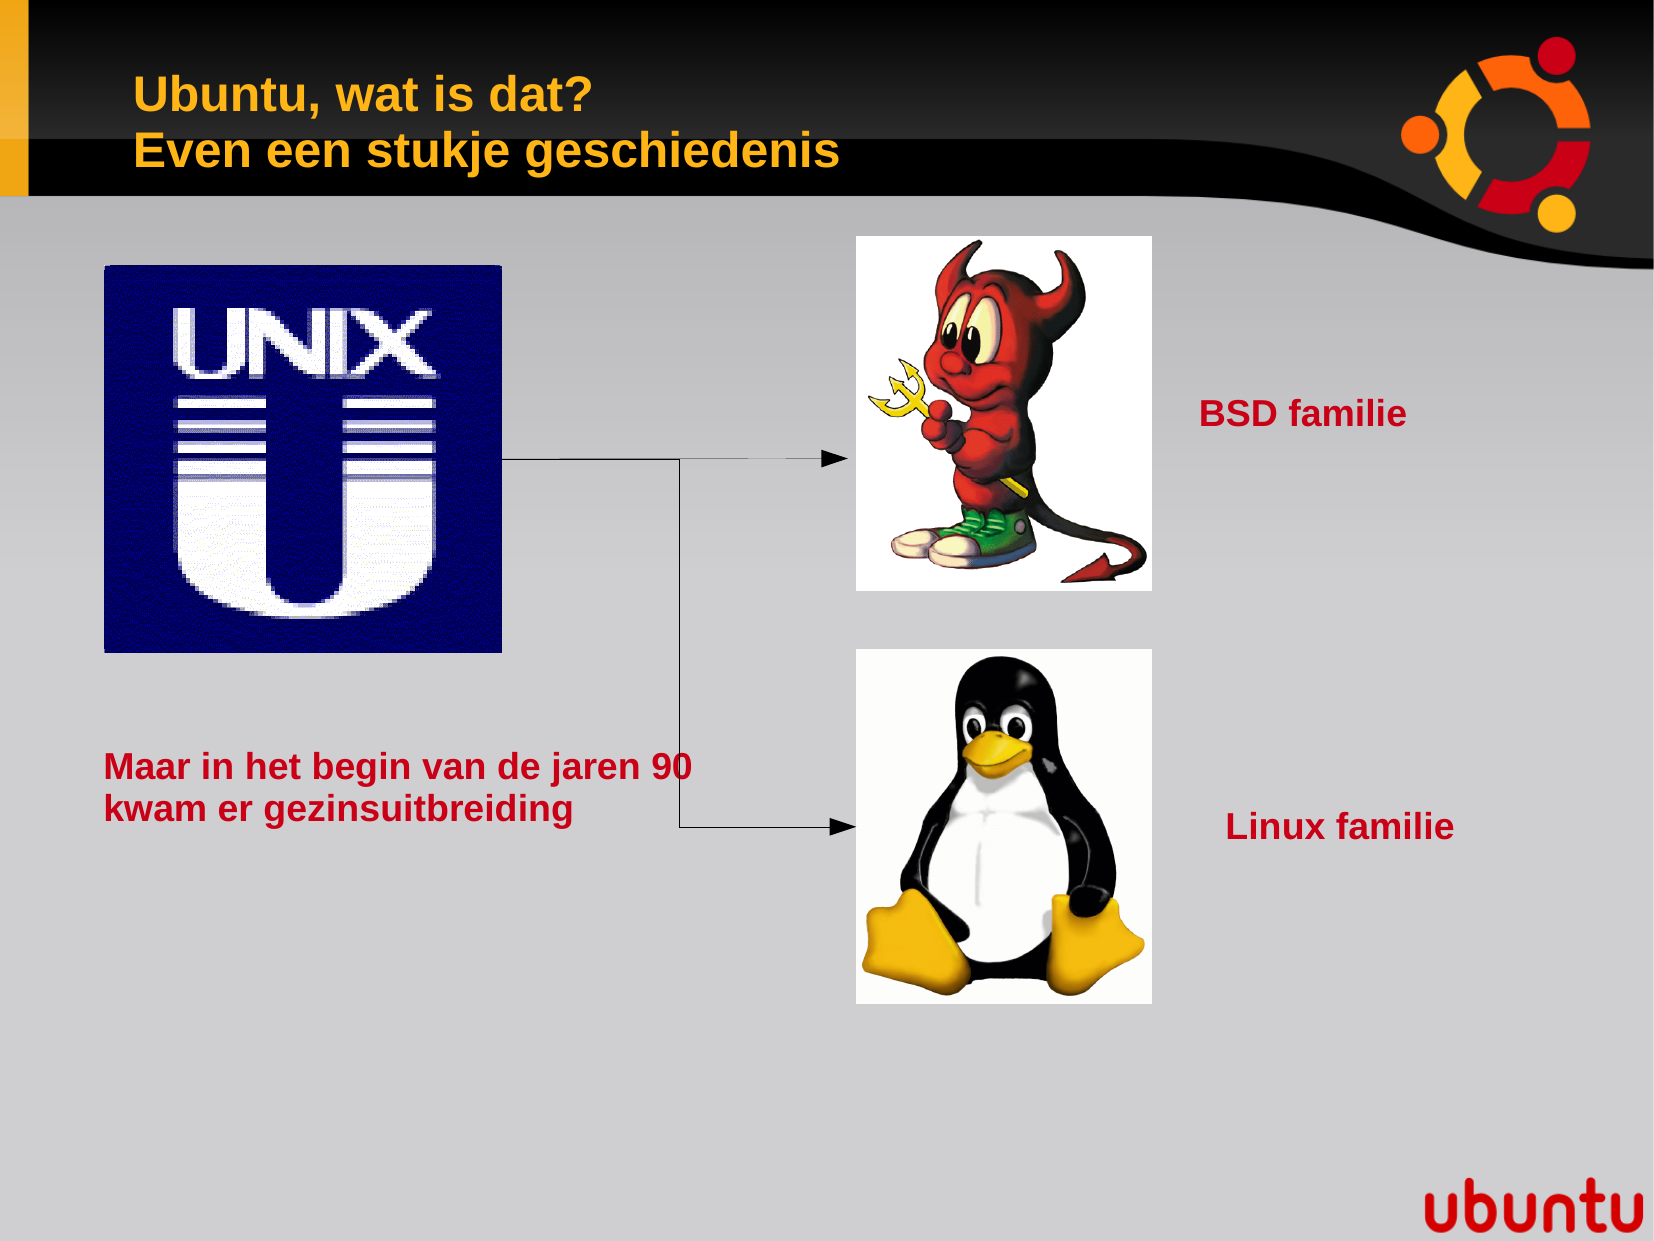

Ubuntu, wat is dat?
Even een stukje geschiedenis
BSD familie
Maar in het begin van de jaren 90 kwam er gezinsuitbreiding
Linux familie